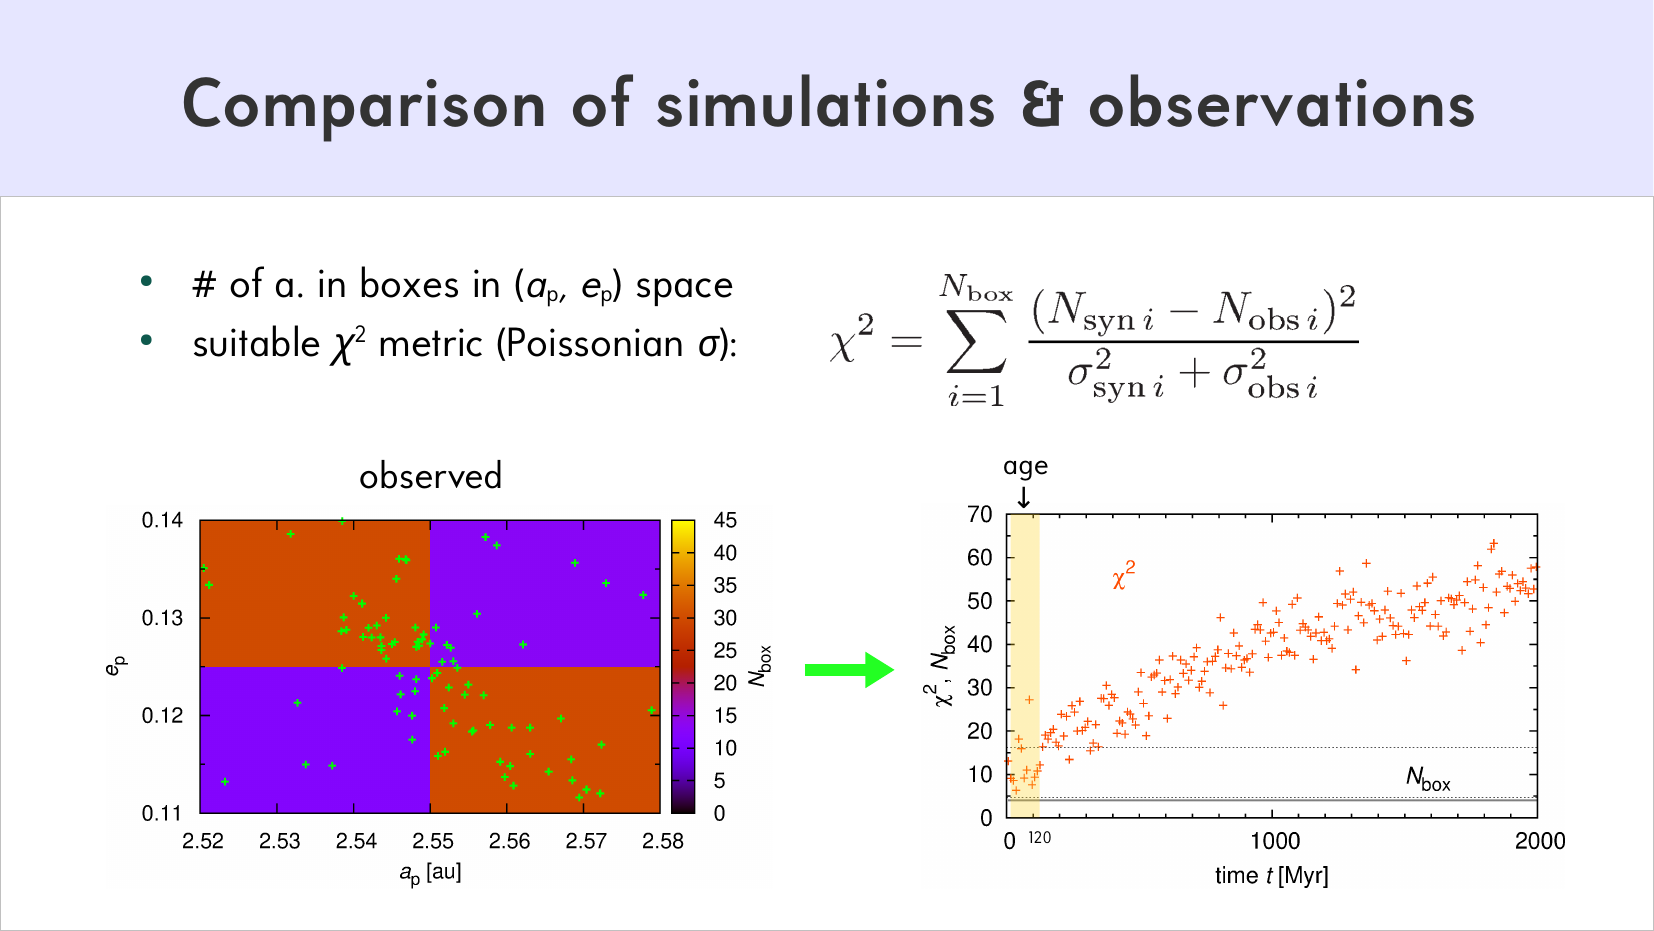

# Comparison of simulations & observations
# of a. in boxes in (ap, ep) space
suitable χ2 metric (Poissonian σ):
age
 ↓
observed
120